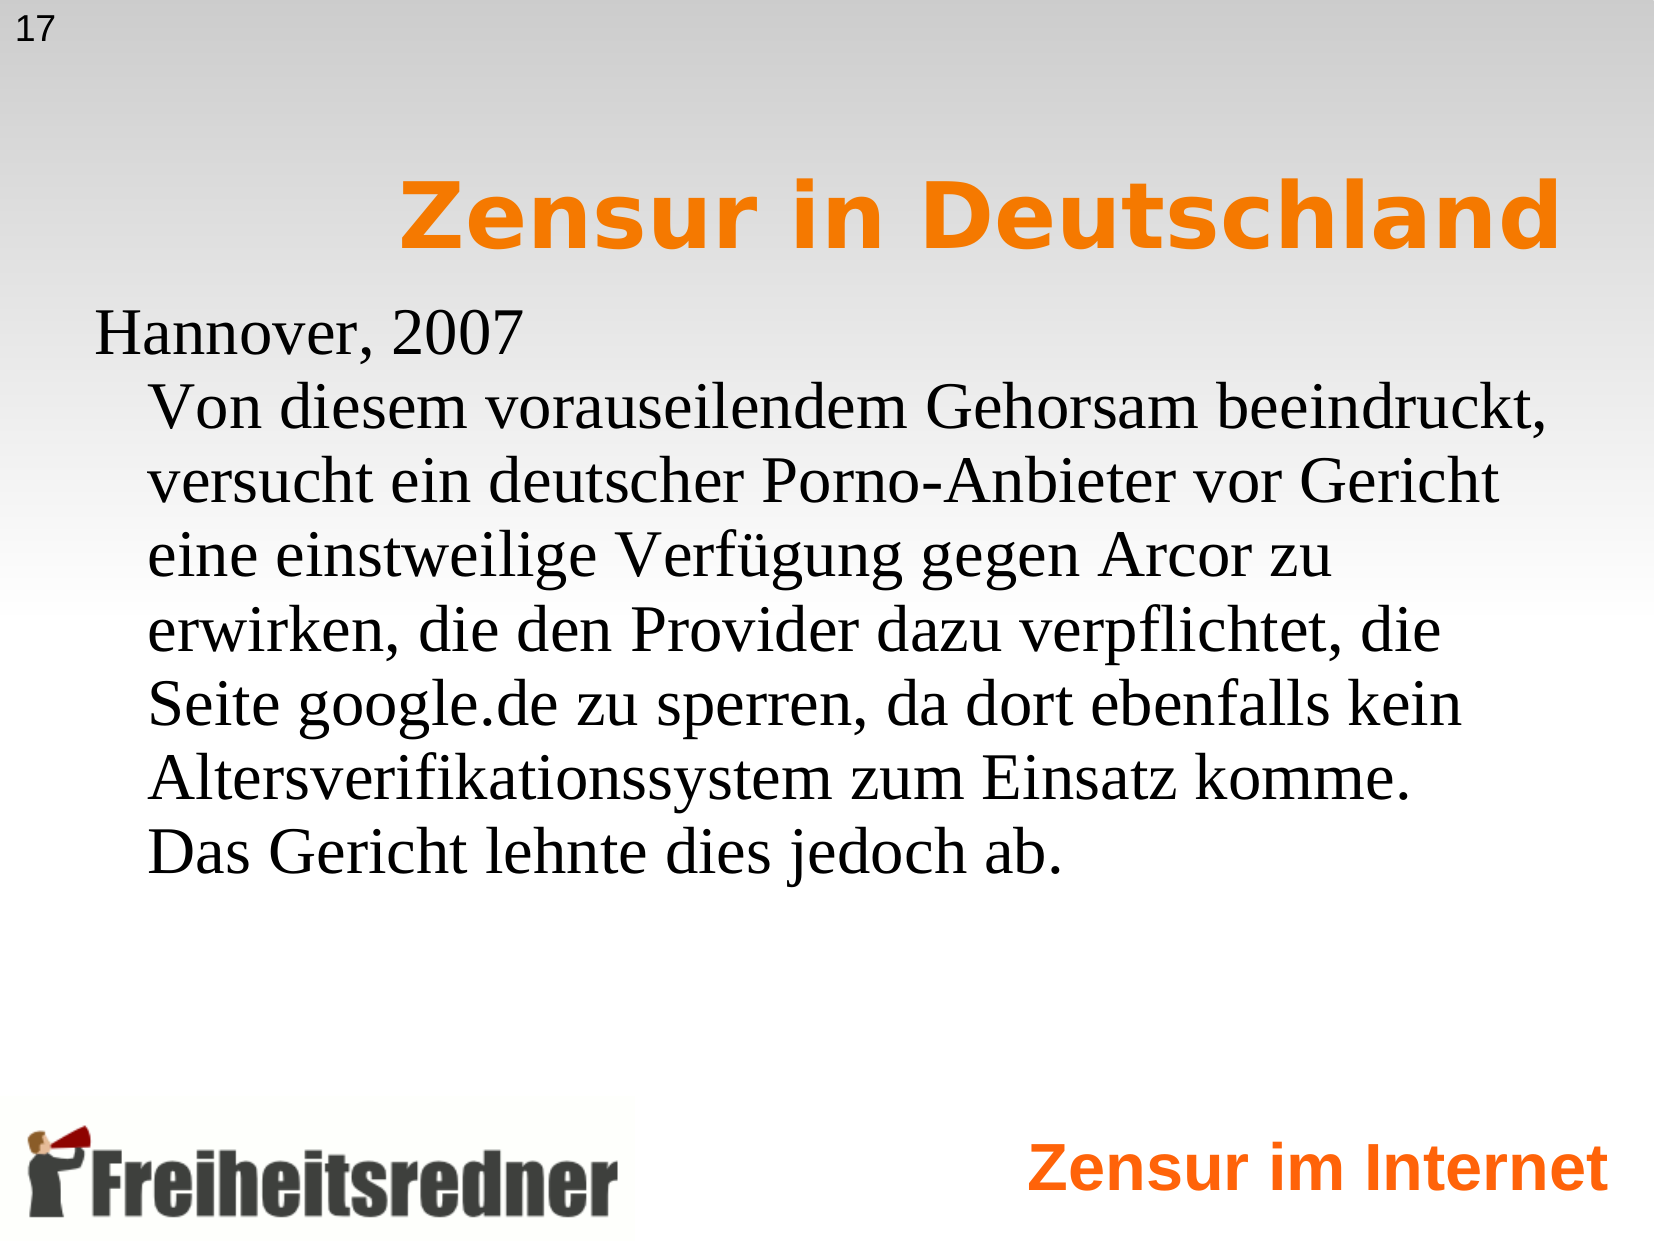

# Zensur in Deutschland
Hannover, 2007
Von diesem vorauseilendem Gehorsam beeindruckt, versucht ein deutscher Porno-Anbieter vor Gericht eine einstweilige Verfügung gegen Arcor zu erwirken, die den Provider dazu verpflichtet, die Seite google.de zu sperren, da dort ebenfalls kein Altersverifikationssystem zum Einsatz komme.
Das Gericht lehnte dies jedoch ab.